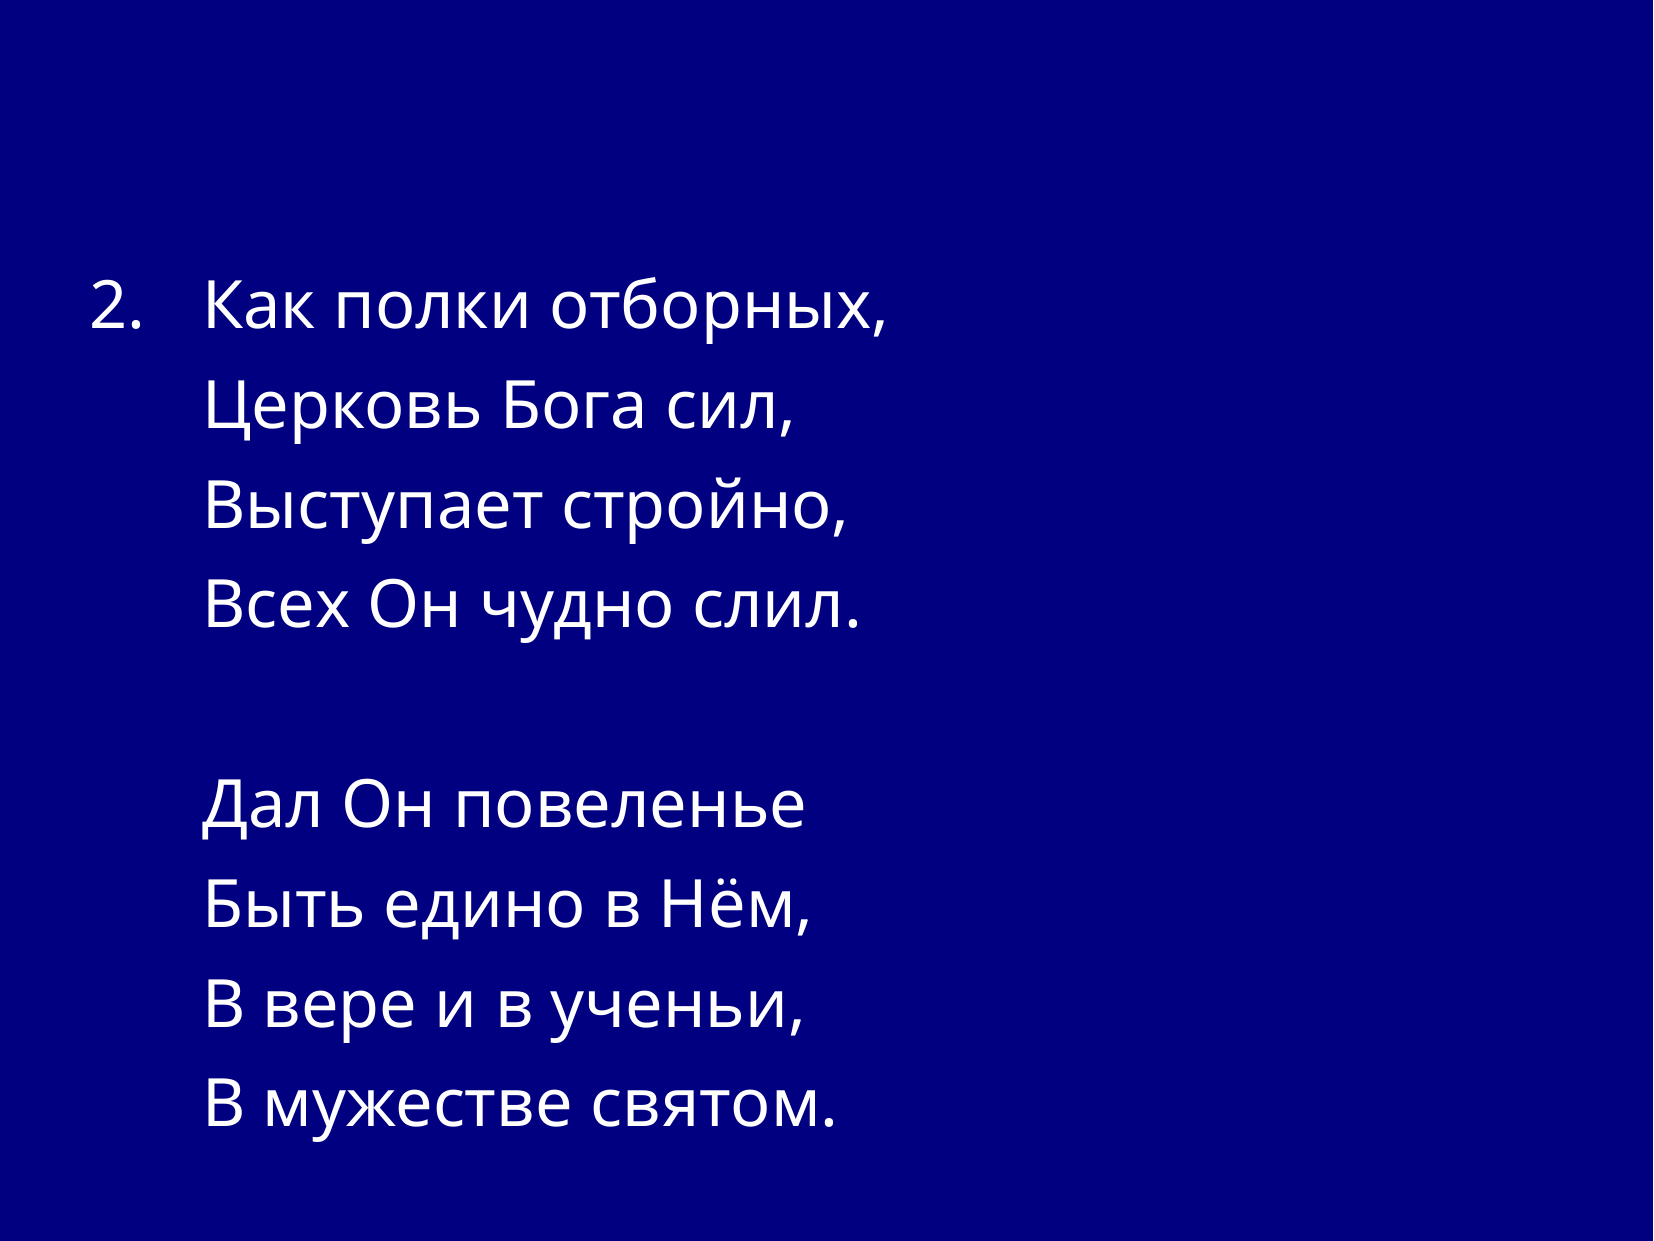

2.	Как полки отборных,
	Церковь Бога сил,
	Выступает стройно,
	Всех Он чудно слил.
	Дал Он повеленье
	Быть едино в Нём,
	В вере и в ученьи,
	В мужестве святом.